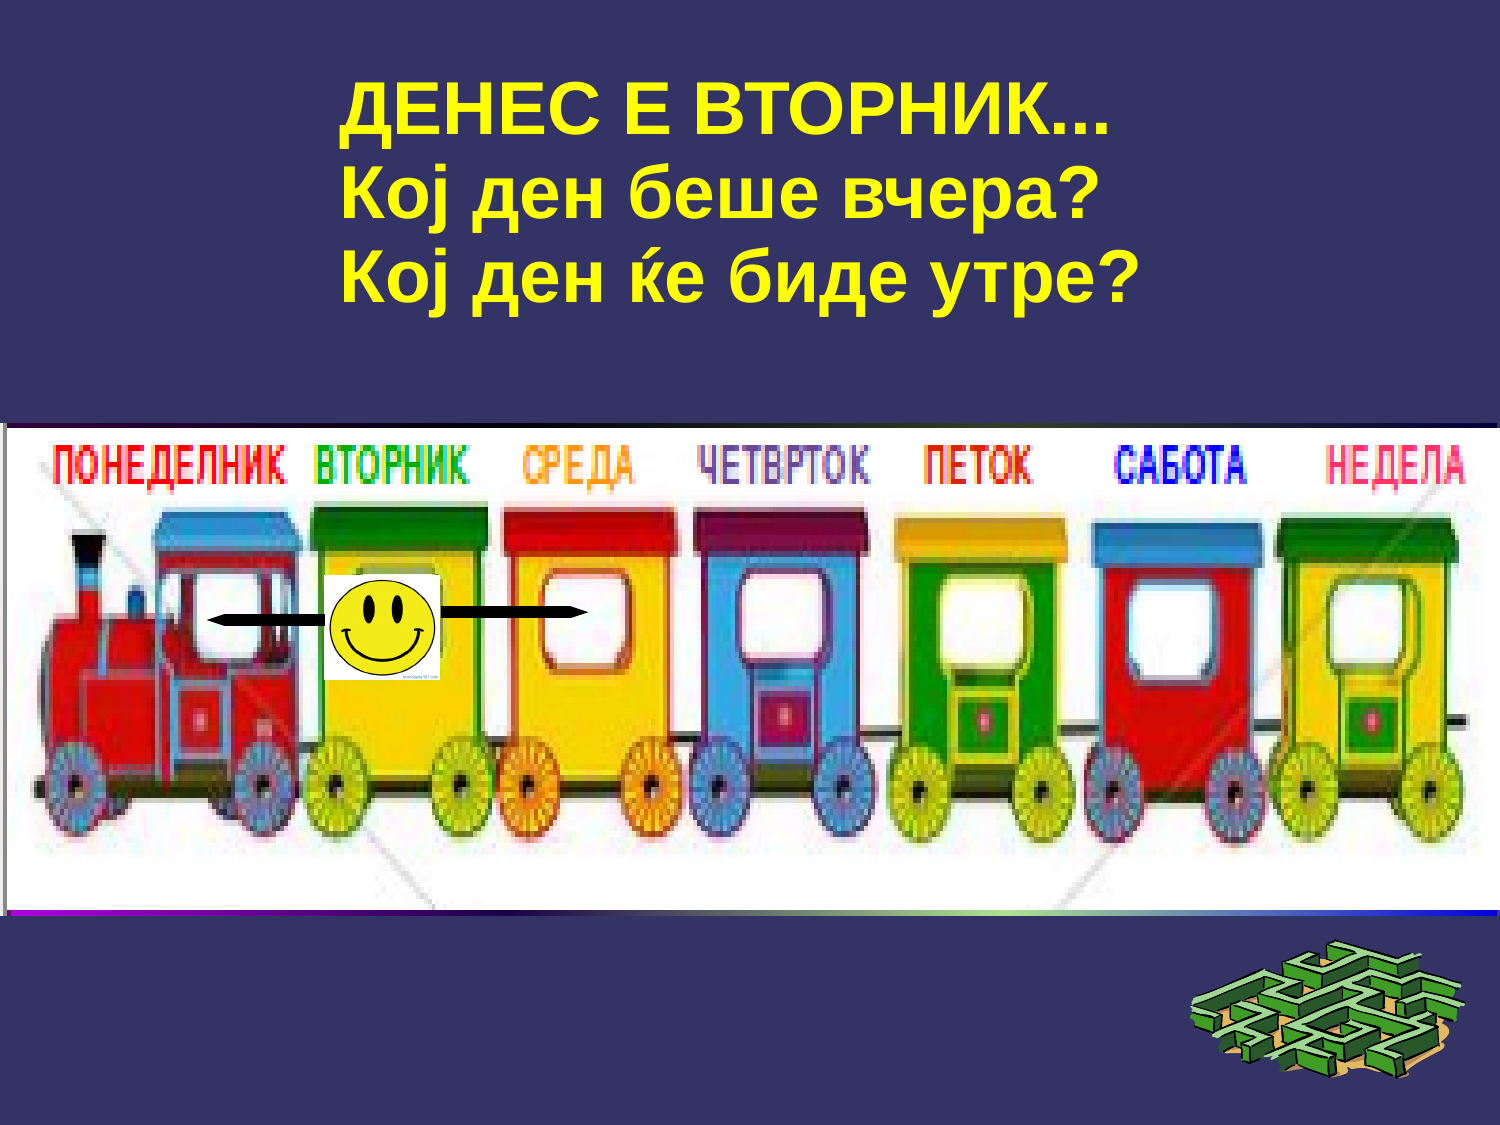

ДЕНЕС Е ВТОРНИК...
Кој ден беше вчера?
Кој ден ќе биде утре?